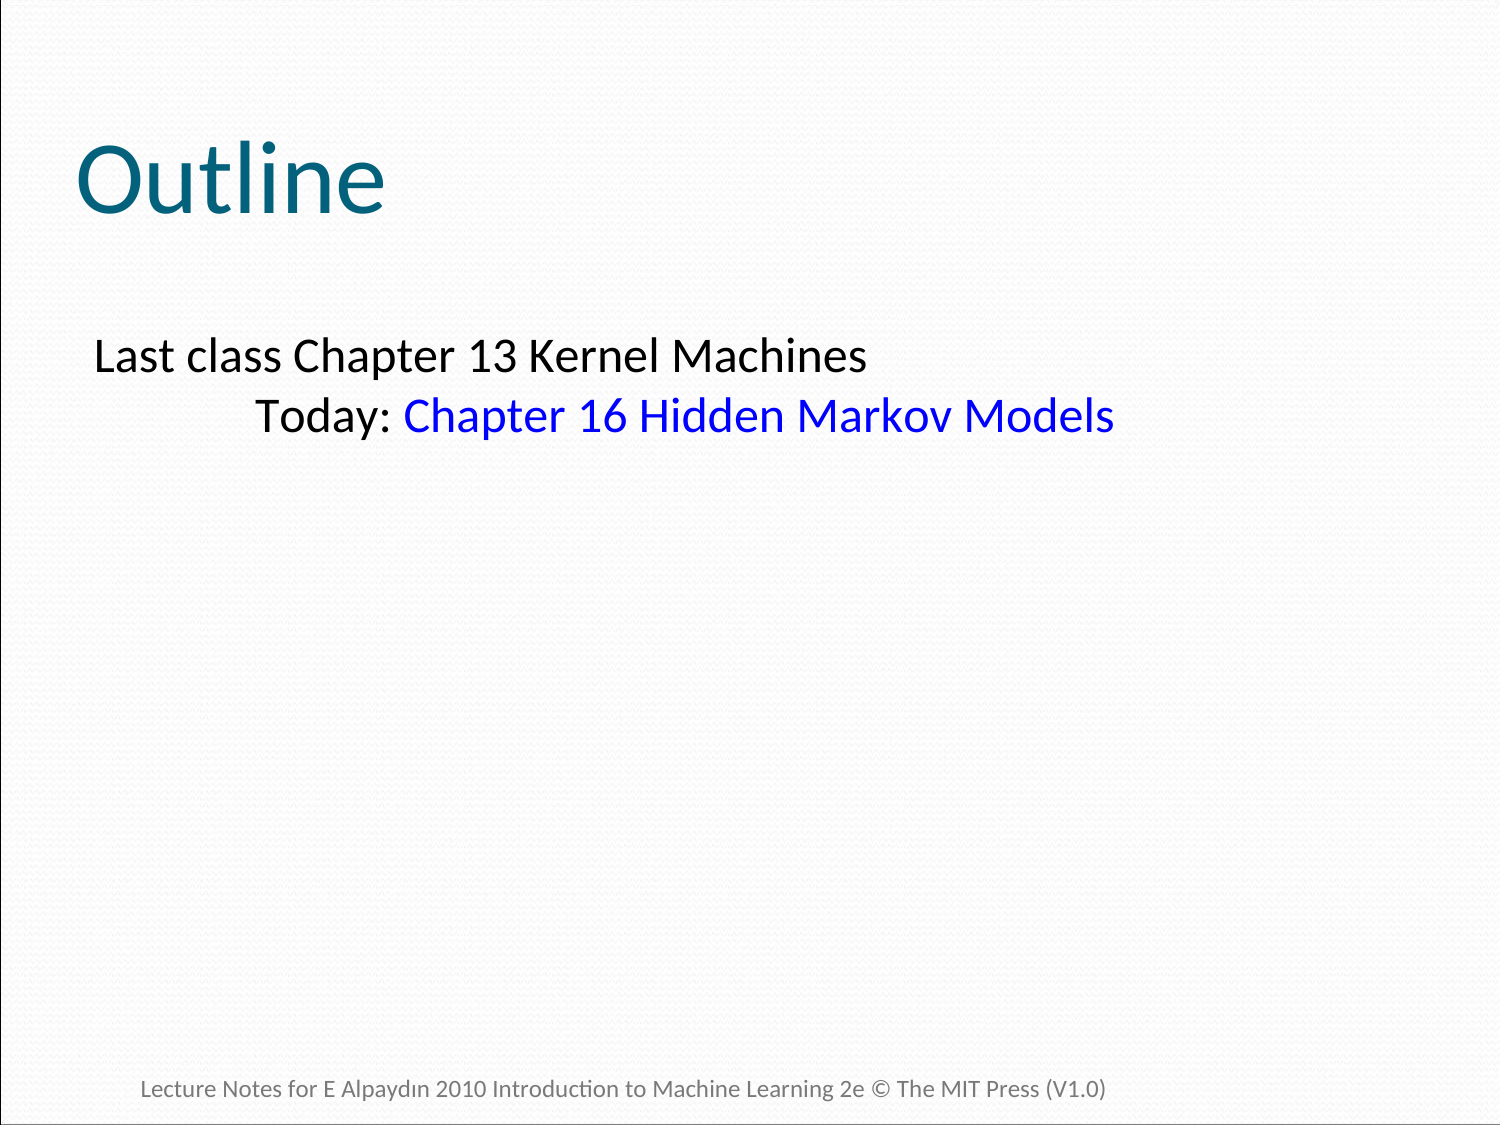

Outline
Last class Chapter 13 Kernel Machines
	 Today: Chapter 16 Hidden Markov Models
Lecture Notes for E Alpaydın 2010 Introduction to Machine Learning 2e © The MIT Press (V1.0)